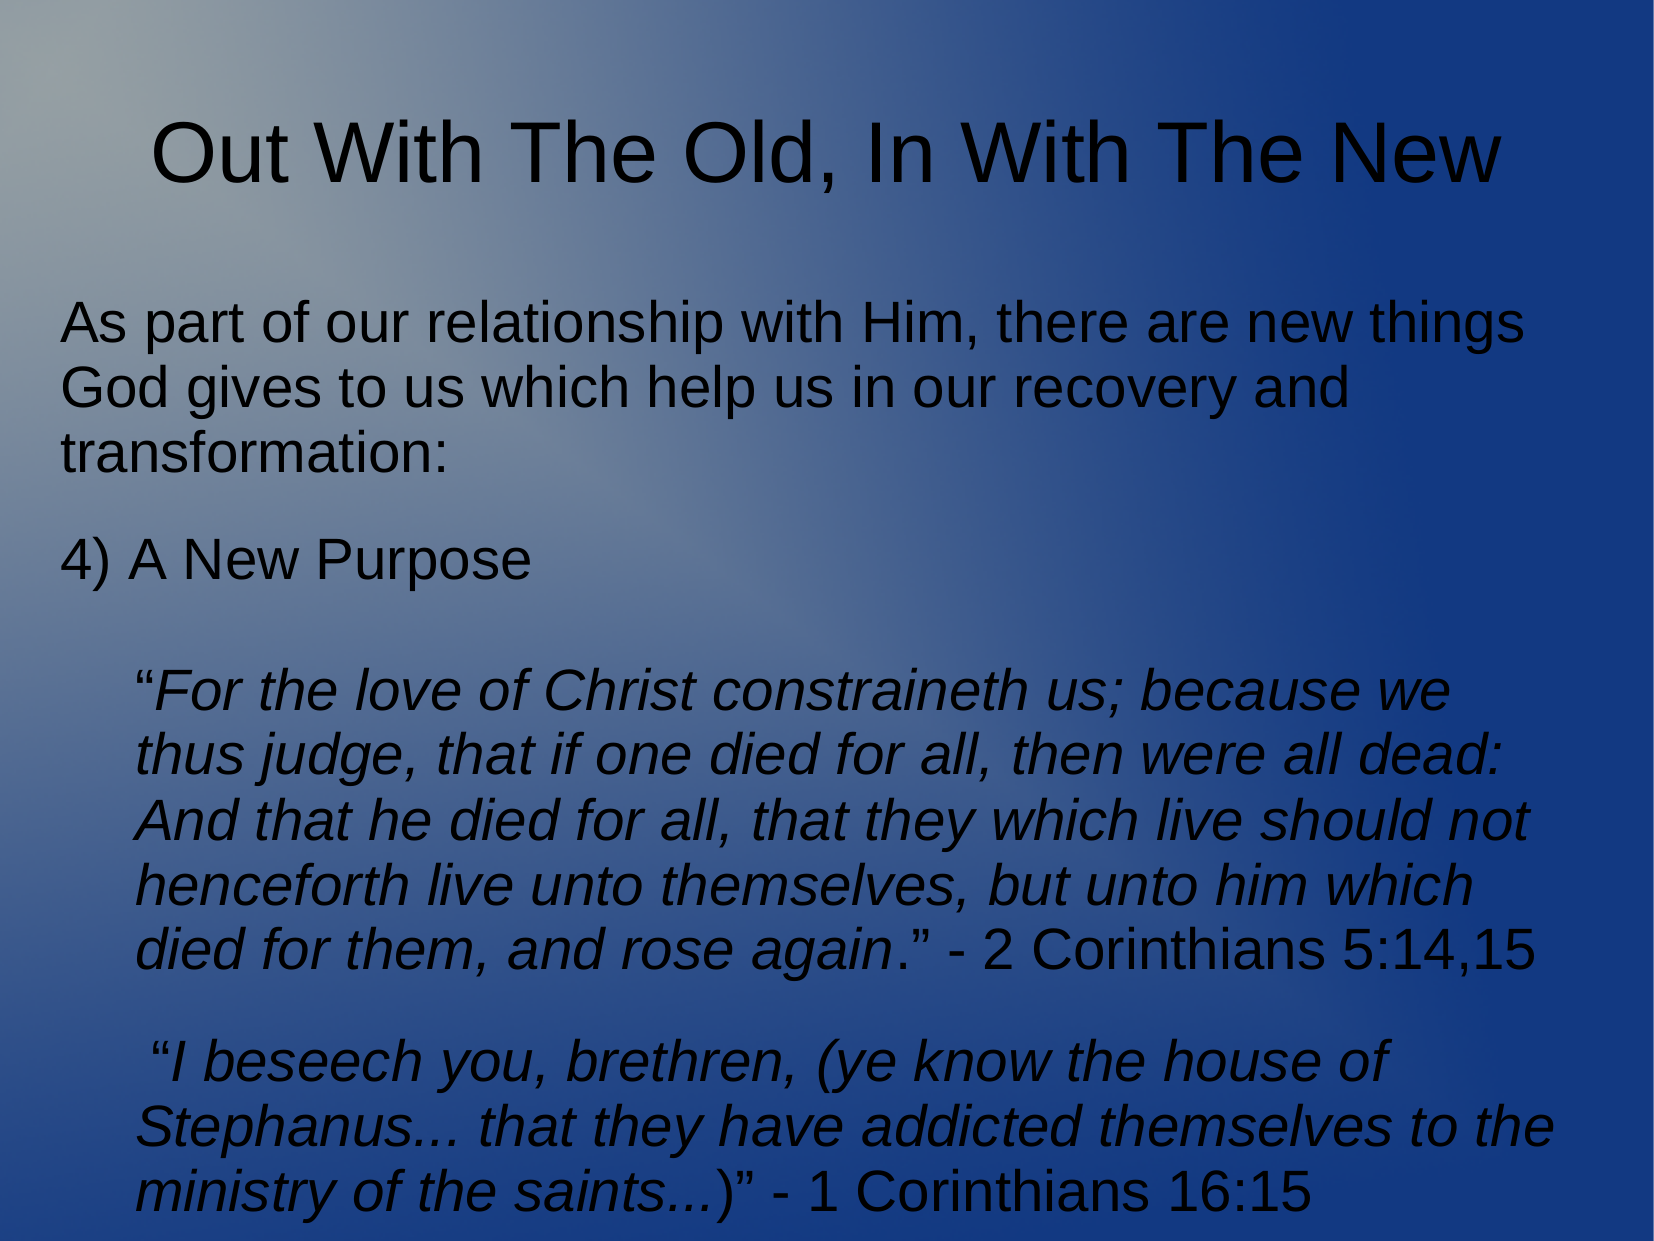

# Out With The Old, In With The New
As part of our relationship with Him, there are new things God gives to us which help us in our recovery and transformation:
4) A New Purpose
	“For the love of Christ constraineth us; because we 			thus judge, that if one died for all, then were all dead: 		And that he died for all, that they which live should not 		henceforth live unto themselves, but unto him which 		died for them, and rose again.” - 2 Corinthians 5:14,15
	 “I beseech you, brethren, (ye know the house of 				Stephanus... that they have addicted themselves to the 	ministry of the saints...)” - 1 Corinthians 16:15